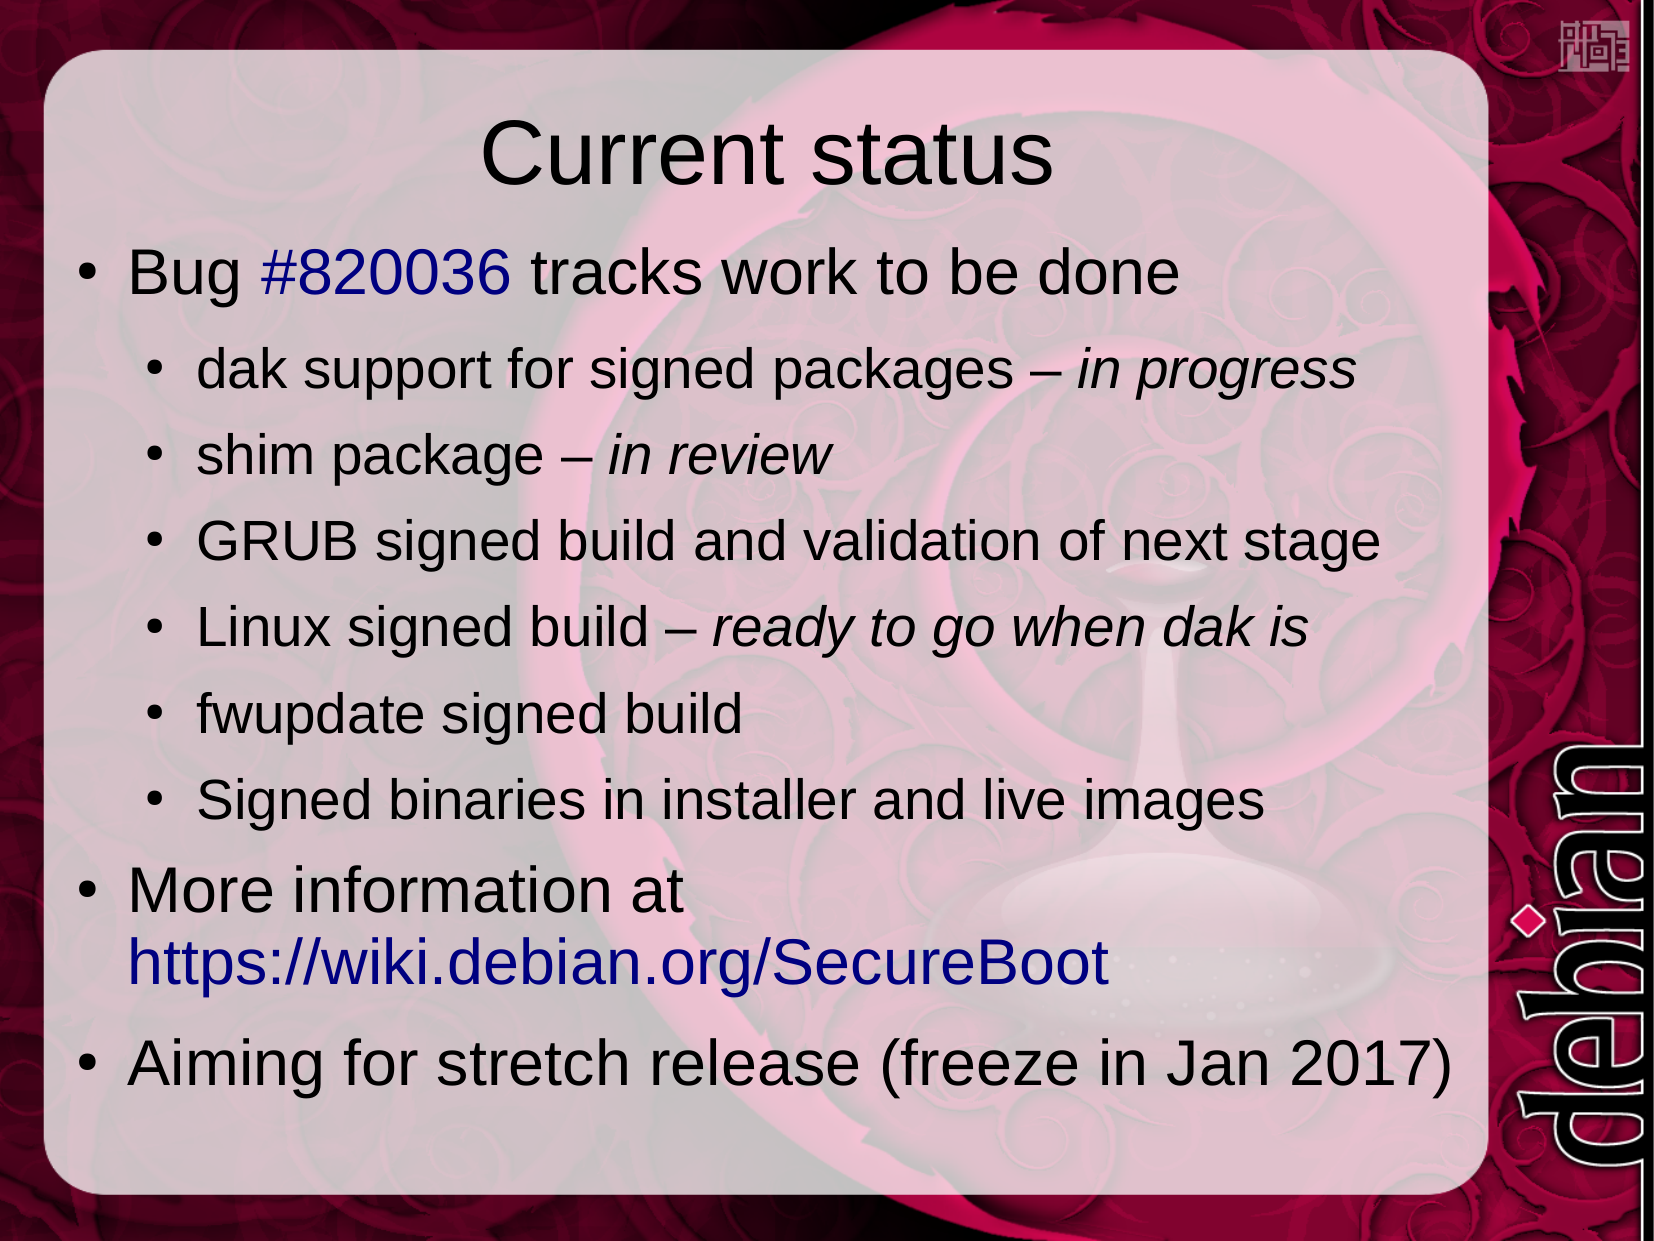

# Current status
Bug #820036 tracks work to be done
dak support for signed packages – in progress
shim package – in review
GRUB signed build and validation of next stage
Linux signed build – ready to go when dak is
fwupdate signed build
Signed binaries in installer and live images
More information at https://wiki.debian.org/SecureBoot
Aiming for stretch release (freeze in Jan 2017)